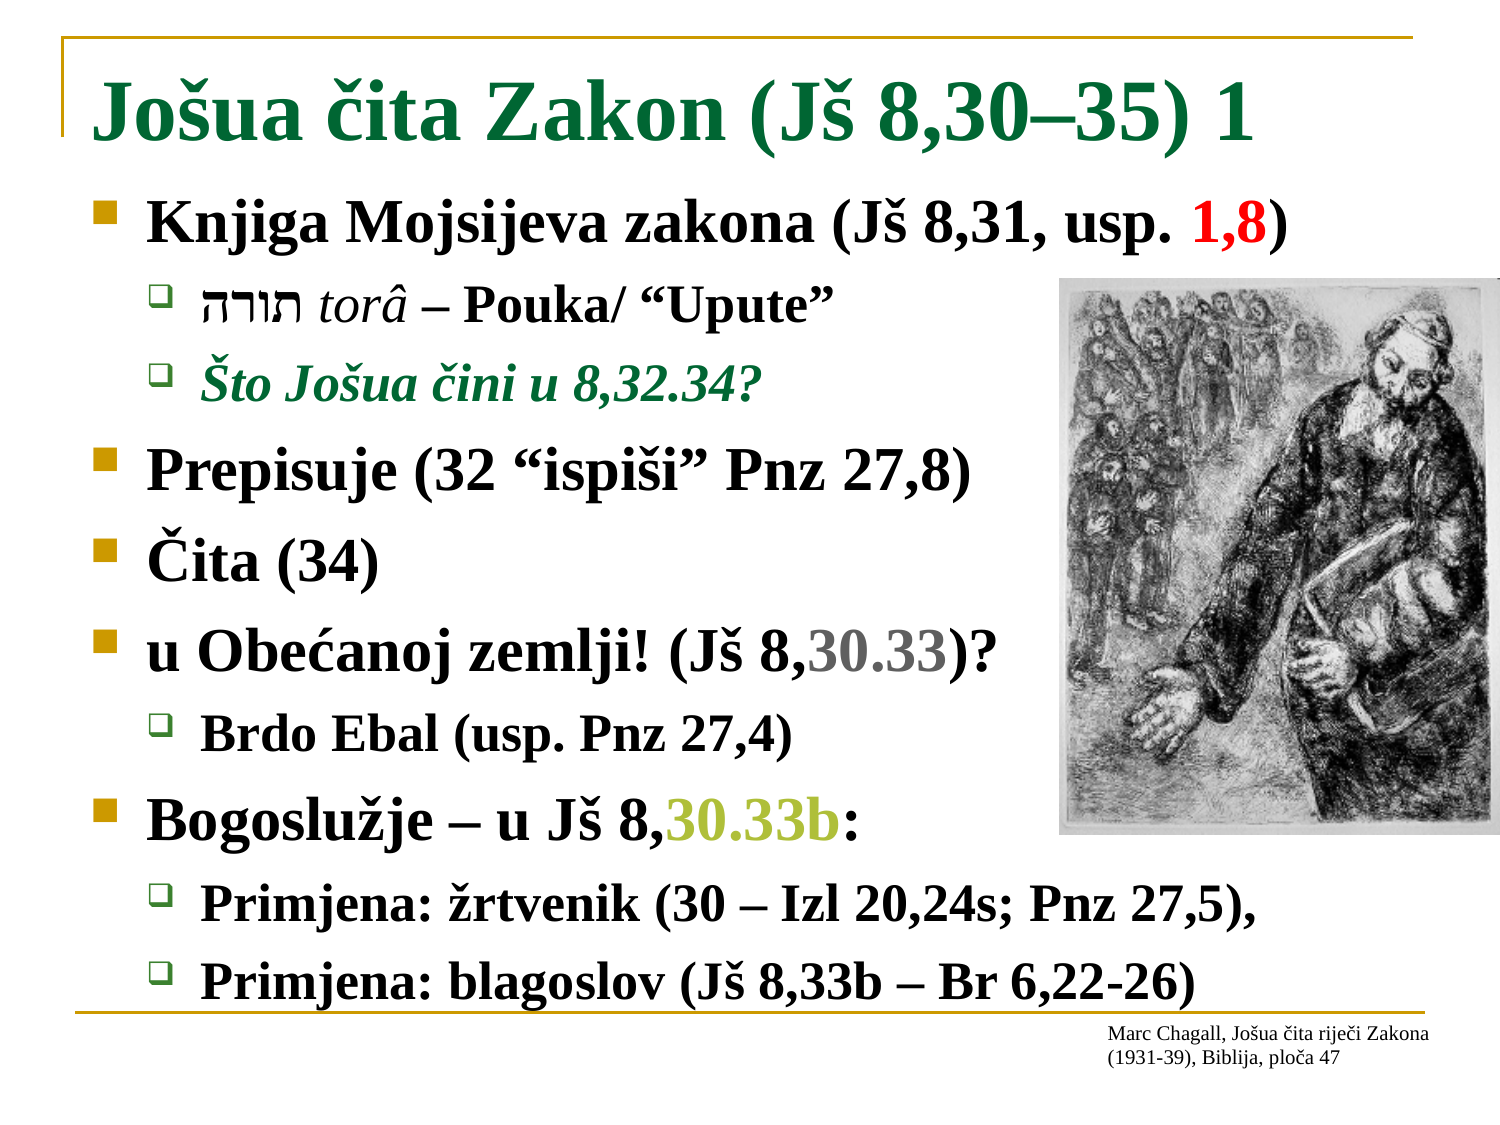

# Jošua čita Zakon (Jš 8,30–35) 1
Knjiga Mojsijeva zakona (Jš 8,31, usp. 1,8)
תורה torâ – Pouka/ “Upute”
Što Jošua čini u 8,32.34?
Prepisuje (32 “ispiši” Pnz 27,8)
Čita (34)
u Obećanoj zemlji! (Jš 8,30.33)?
Brdo Ebal (usp. Pnz 27,4)
Bogoslužje – u Jš 8,30.33b:
Primjena: žrtvenik (30 – Izl 20,24s; Pnz 27,5),
Primjena: blagoslov (Jš 8,33b – Br 6,22-26)
Marc Chagall, Jošua čita riječi Zakona (1931-39), Biblija, ploča 47